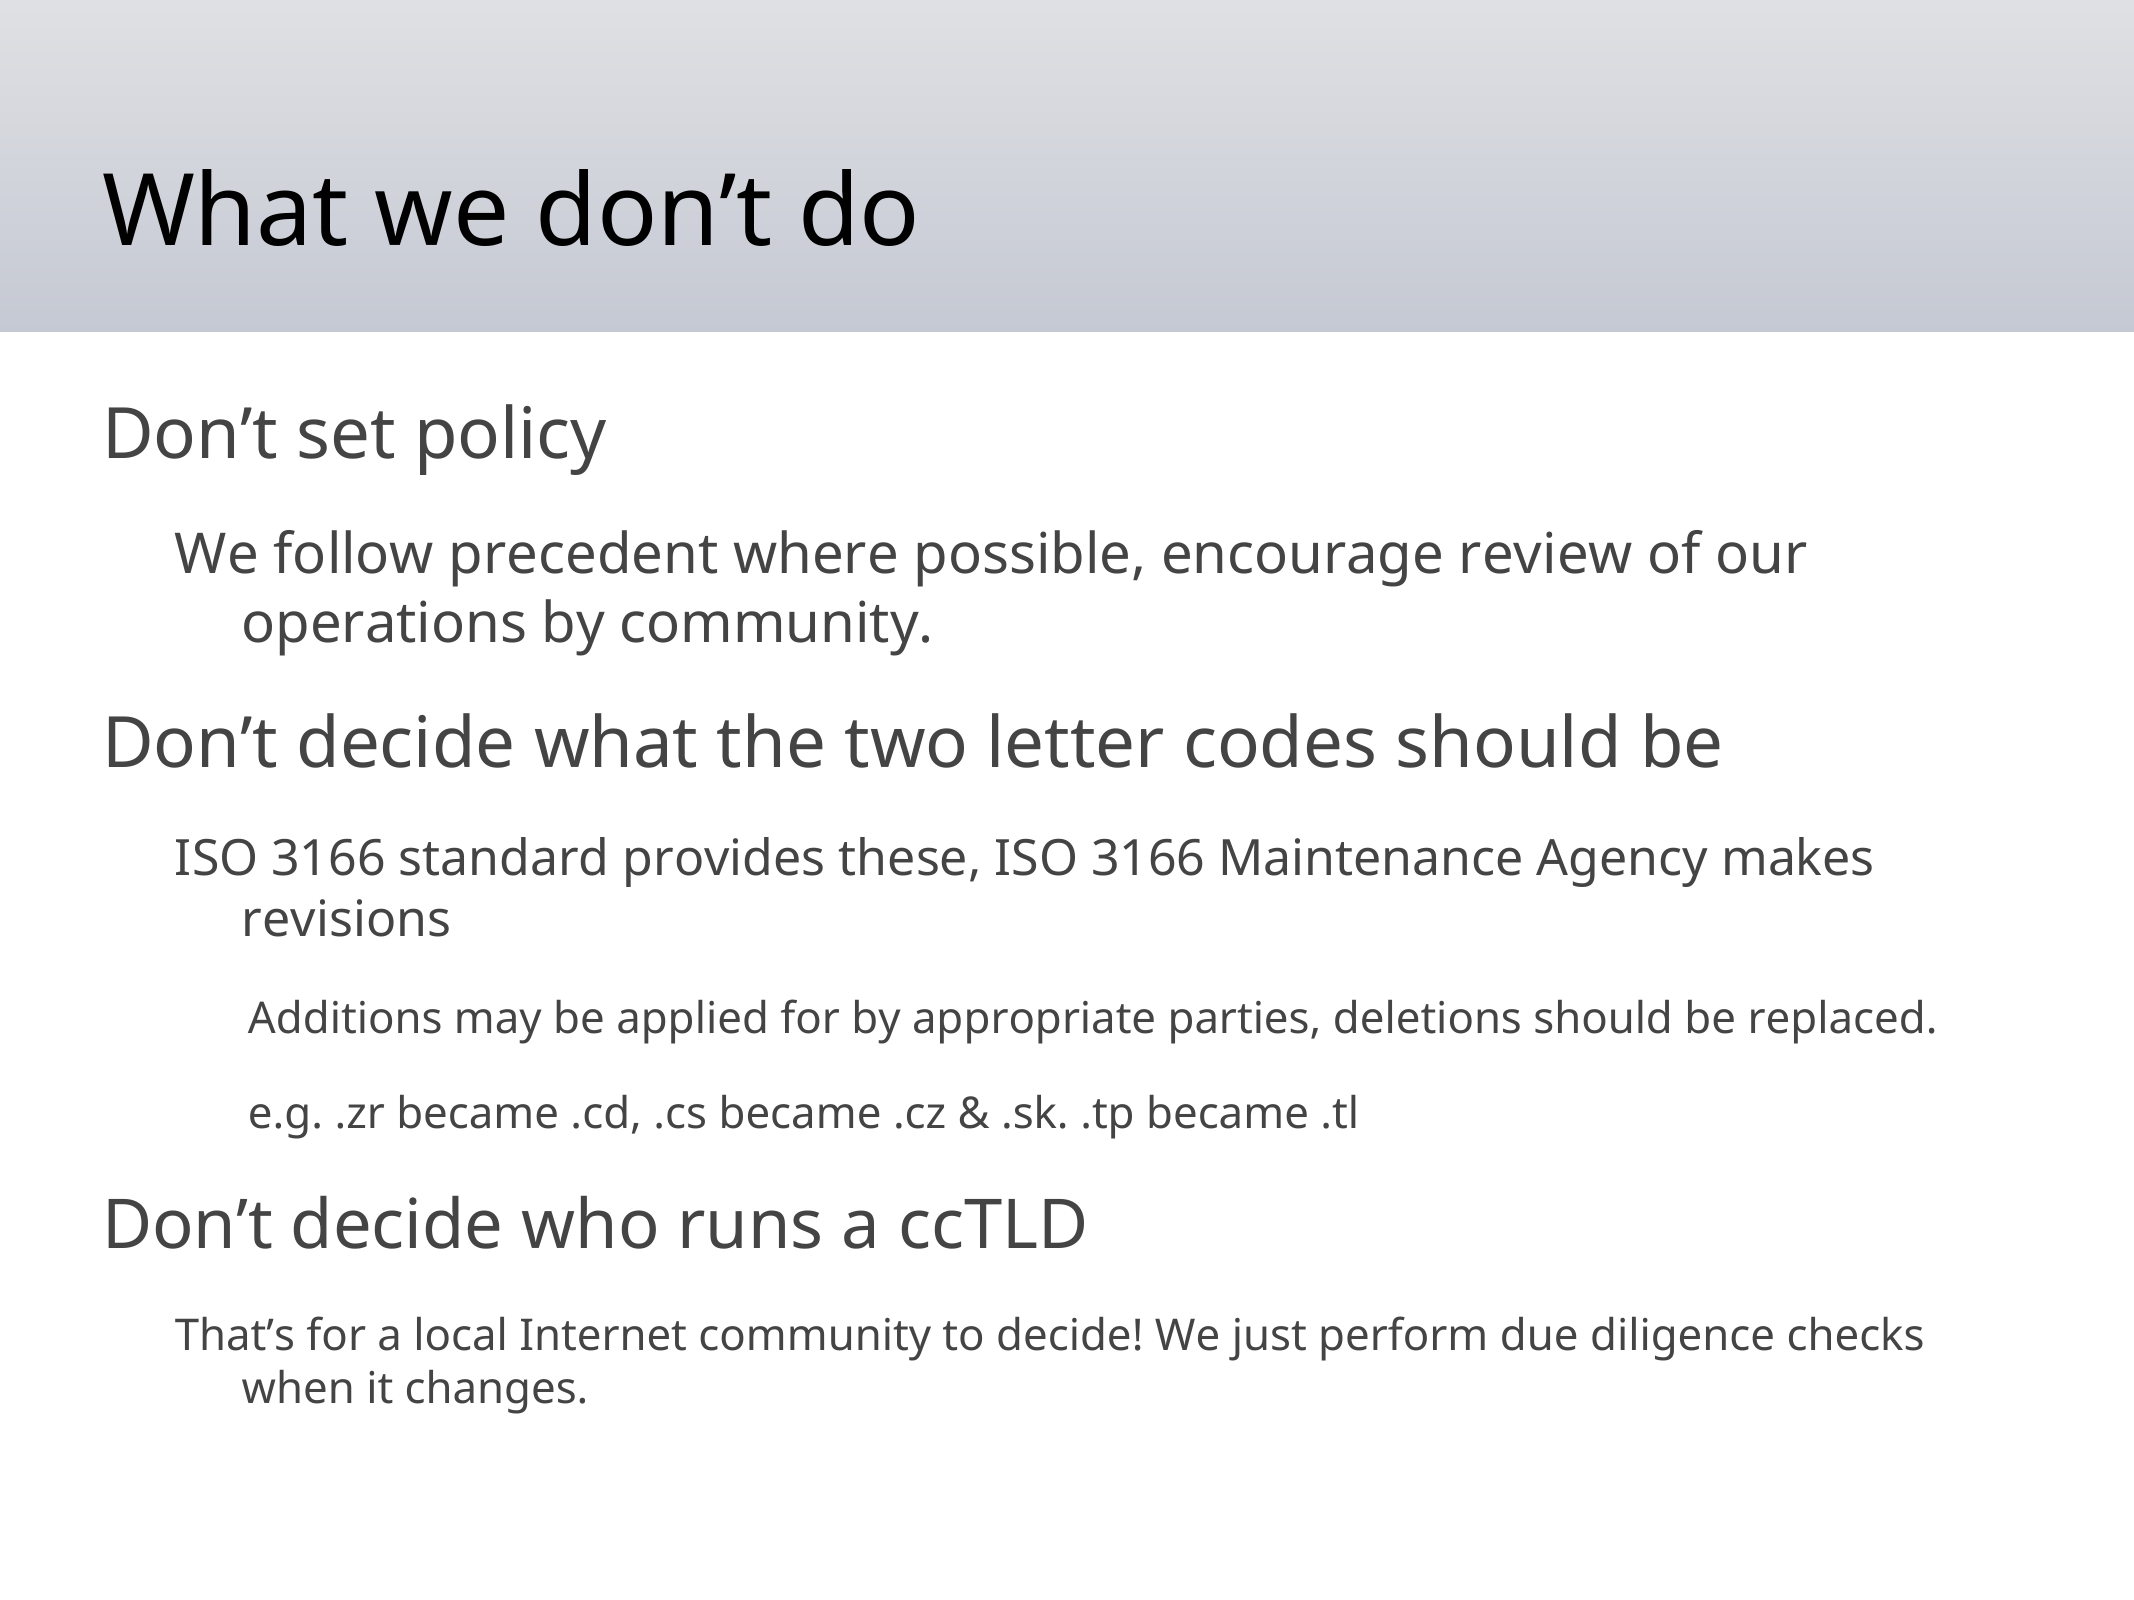

# What we don’t do
Don’t set policy
We follow precedent where possible, encourage review of our operations by community.
Don’t decide what the two letter codes should be
ISO 3166 standard provides these, ISO 3166 Maintenance Agency makes revisions
Additions may be applied for by appropriate parties, deletions should be replaced.
e.g. .zr became .cd, .cs became .cz & .sk. .tp became .tl
Don’t decide who runs a ccTLD
That’s for a local Internet community to decide! We just perform due diligence checks when it changes.